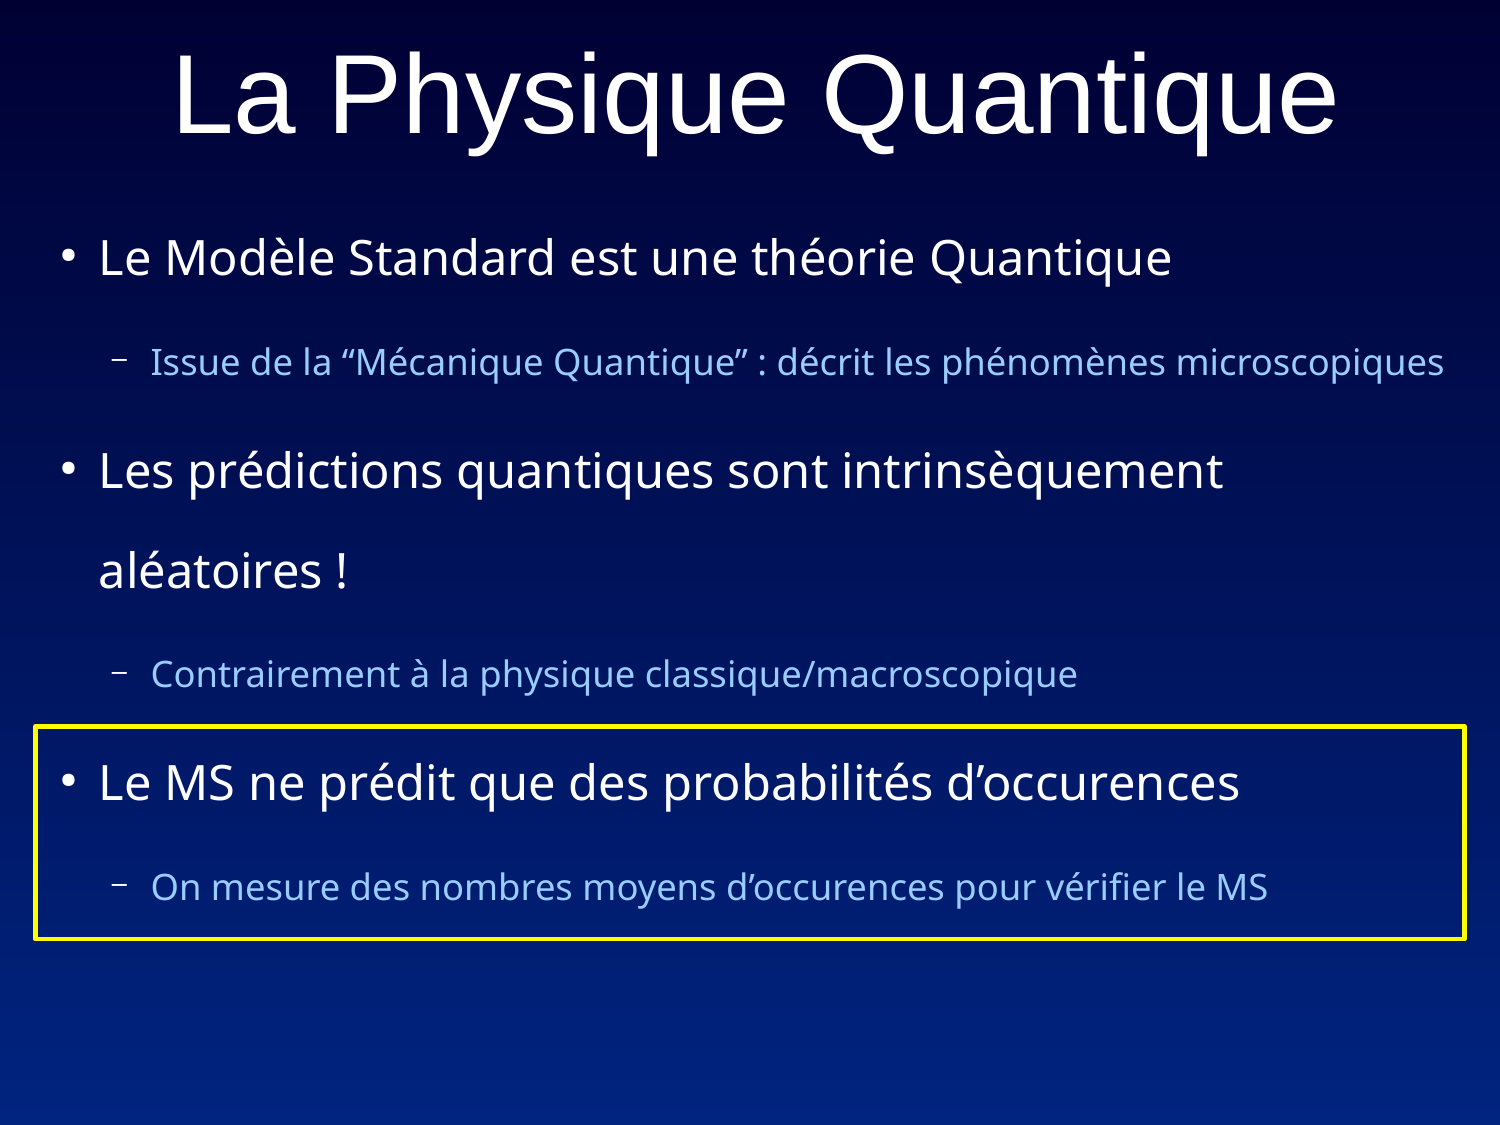

# La Physique Quantique
Le Modèle Standard est une théorie Quantique
Issue de la “Mécanique Quantique” : décrit les phénomènes microscopiques
Les prédictions quantiques sont intrinsèquement aléatoires !
Contrairement à la physique classique/macroscopique
Le MS ne prédit que des probabilités d’occurences
On mesure des nombres moyens d’occurences pour vérifier le MS